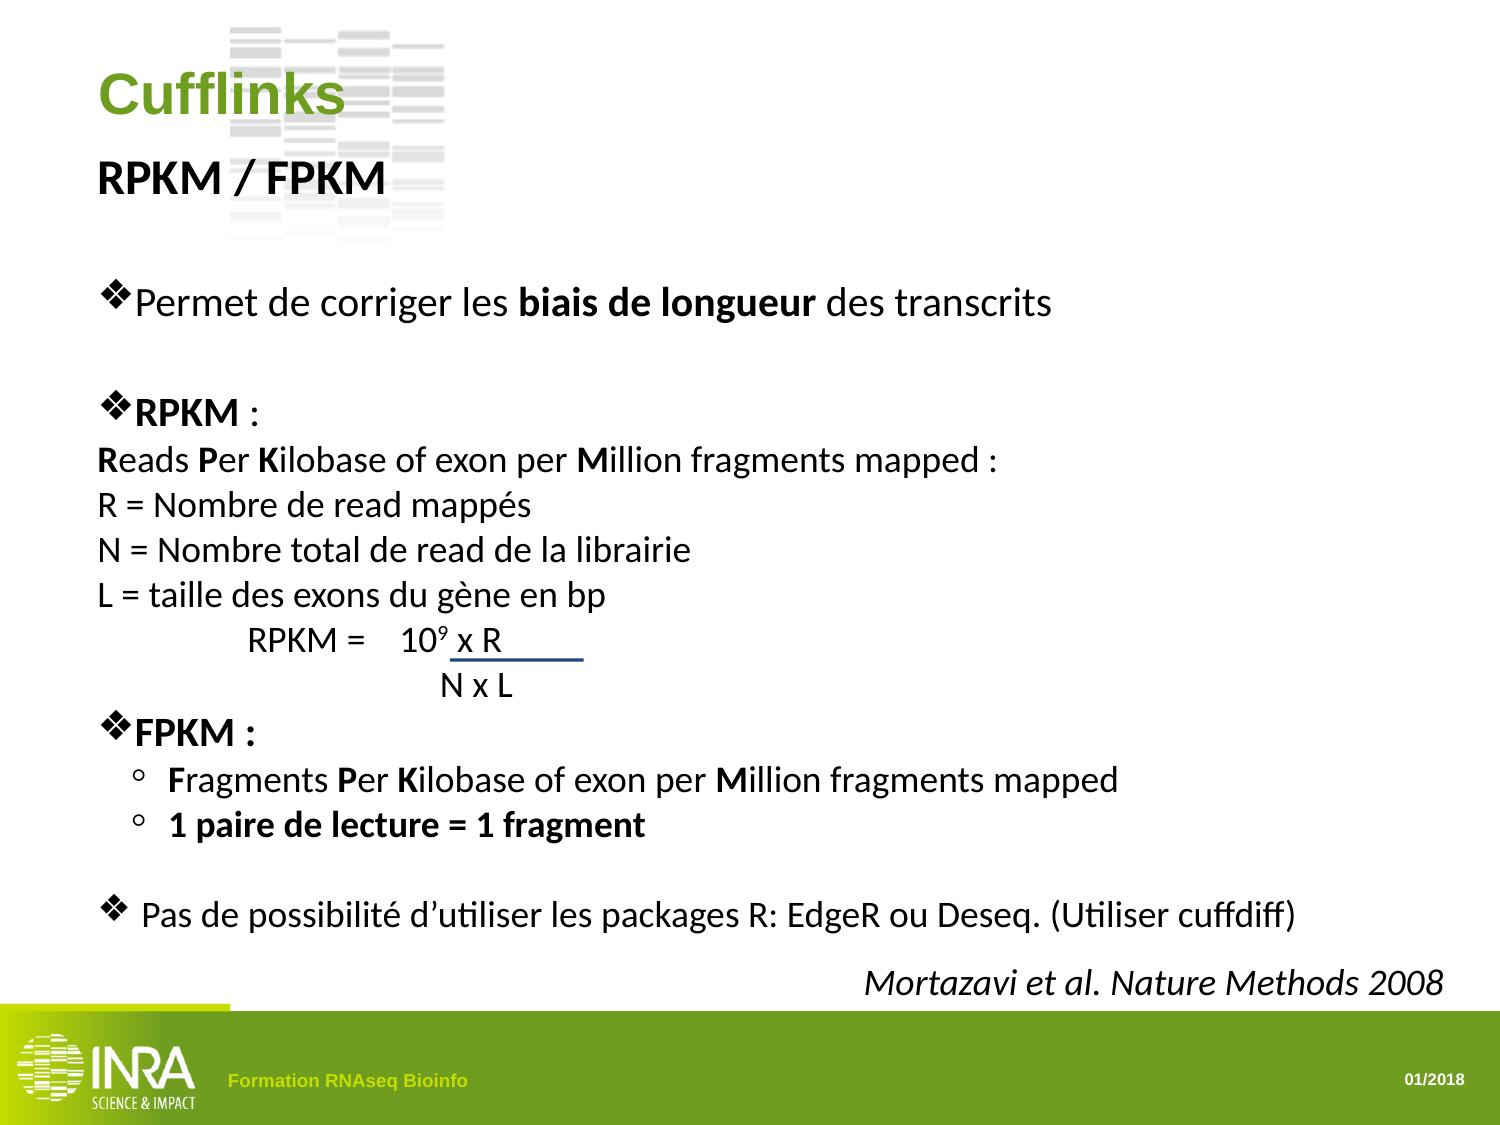

Cufflinks
RPKM / FPKM
Permet de corriger les biais de longueur des transcrits
RPKM :
Reads Per Kilobase of exon per Million fragments mapped :
R = Nombre de read mappés
N = Nombre total de read de la librairie
L = taille des exons du gène en bp
		RPKM = 109 x R
				 N x L
FPKM :
Fragments Per Kilobase of exon per Million fragments mapped
1 paire de lecture = 1 fragment
 Pas de possibilité d’utiliser les packages R: EdgeR ou Deseq. (Utiliser cuffdiff)
Mortazavi et al. Nature Methods 2008